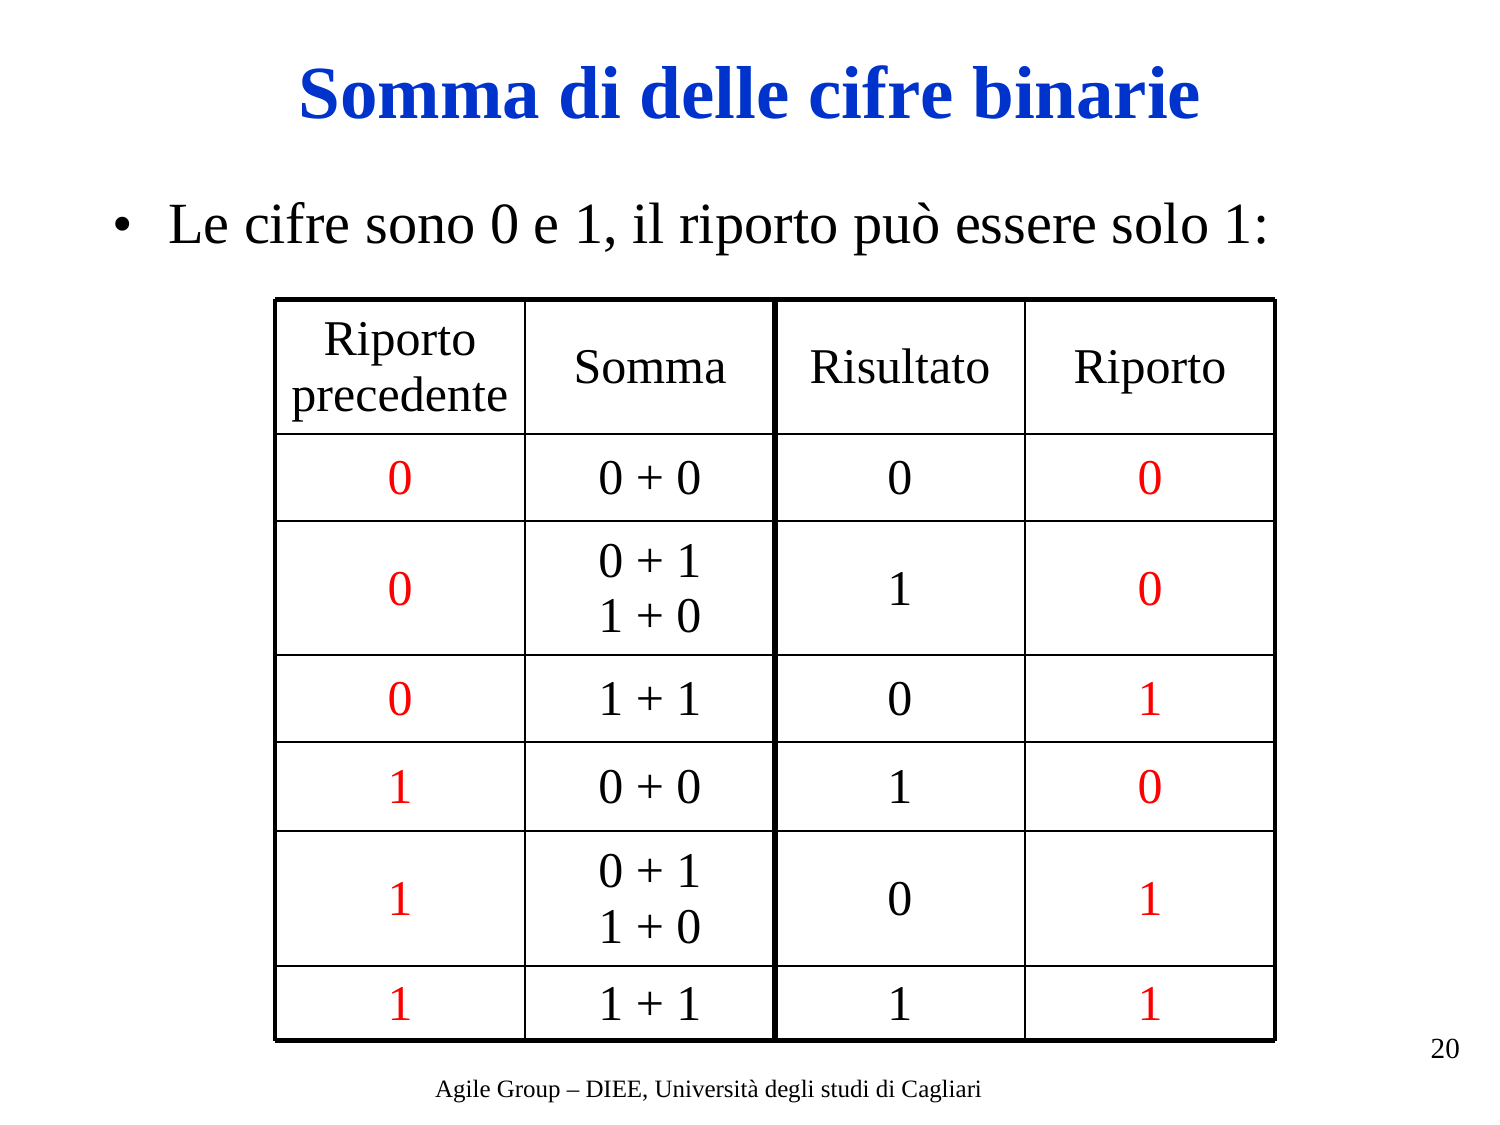

# Somma di delle cifre binarie
Le cifre sono 0 e 1, il riporto può essere solo 1:
Riporto precedente
Somma
Risultato
Riporto
0
0 + 0
0
0
0
0 + 1
1 + 0
1
0
0
1 + 1
0
1
1
0 + 0
1
0
1
0 + 1
1 + 0
0
1
1
1 + 1
1
1
20